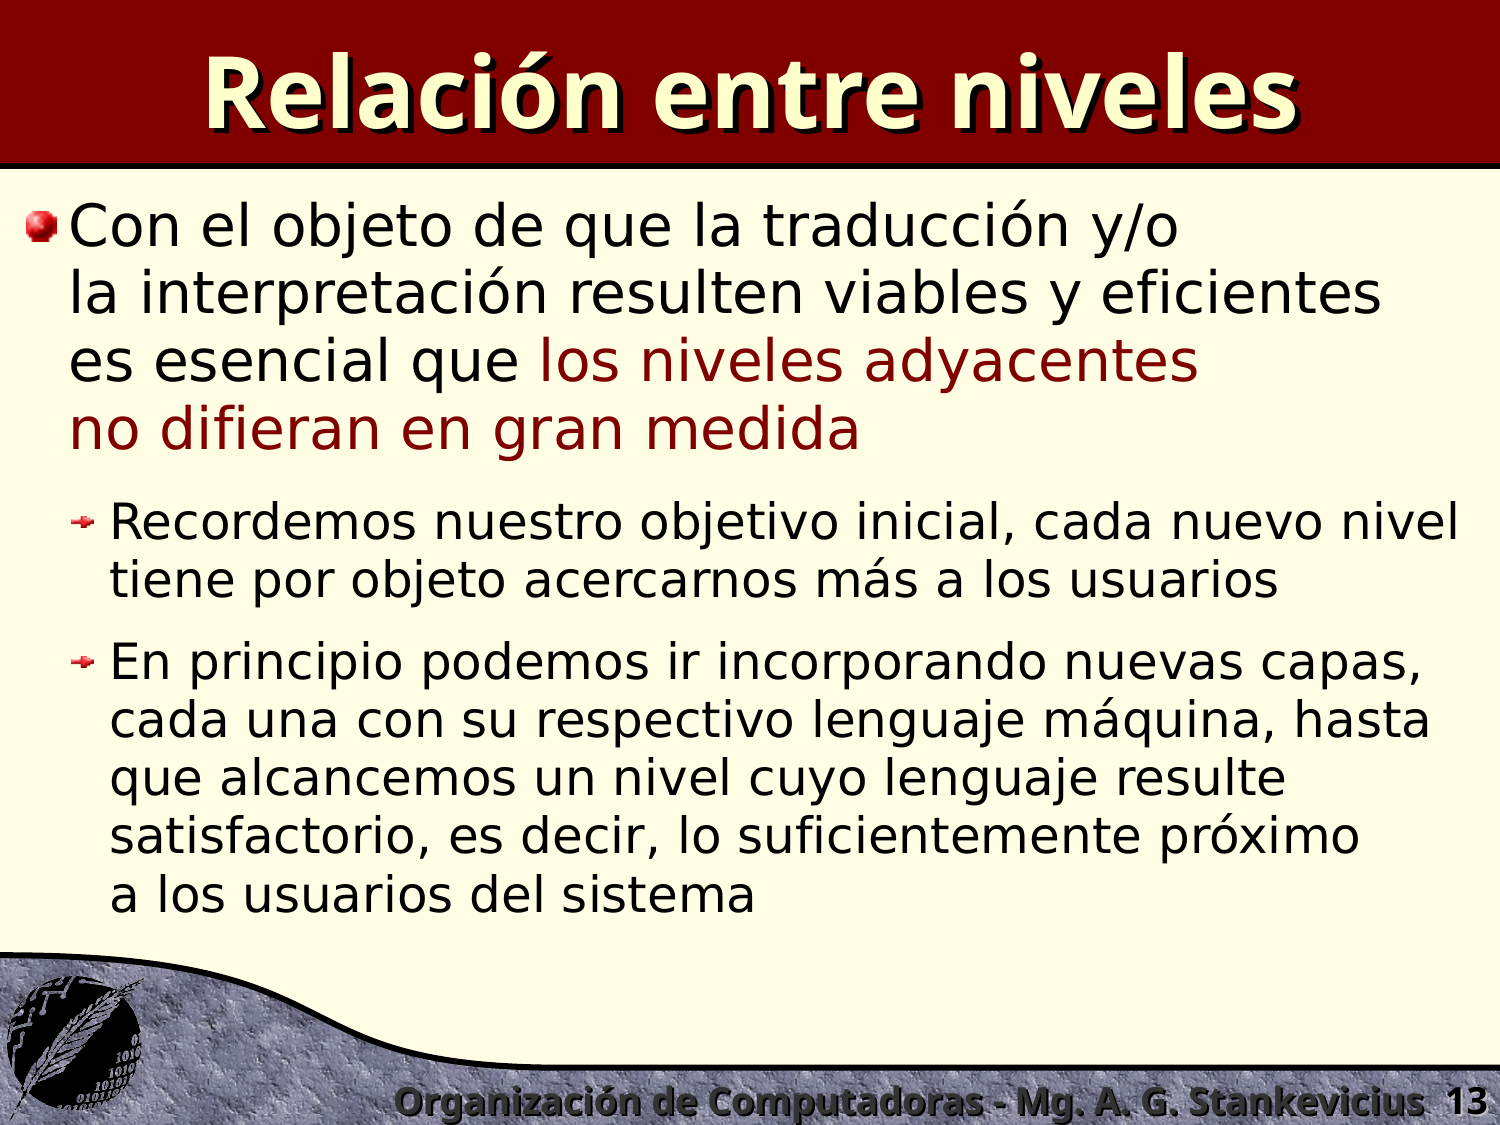

# Relación entre niveles
Con el objeto de que la traducción y/o
la interpretación resulten viables y eficientes
es esencial que los niveles adyacentes
no difieran en gran medida
Recordemos nuestro objetivo inicial, cada nuevo nivel tiene por objeto acercarnos más a los usuarios
En principio podemos ir incorporando nuevas capas, cada una con su respectivo lenguaje máquina, hasta que alcancemos un nivel cuyo lenguaje resulte satisfactorio, es decir, lo suficientemente próximo
a los usuarios del sistema
13